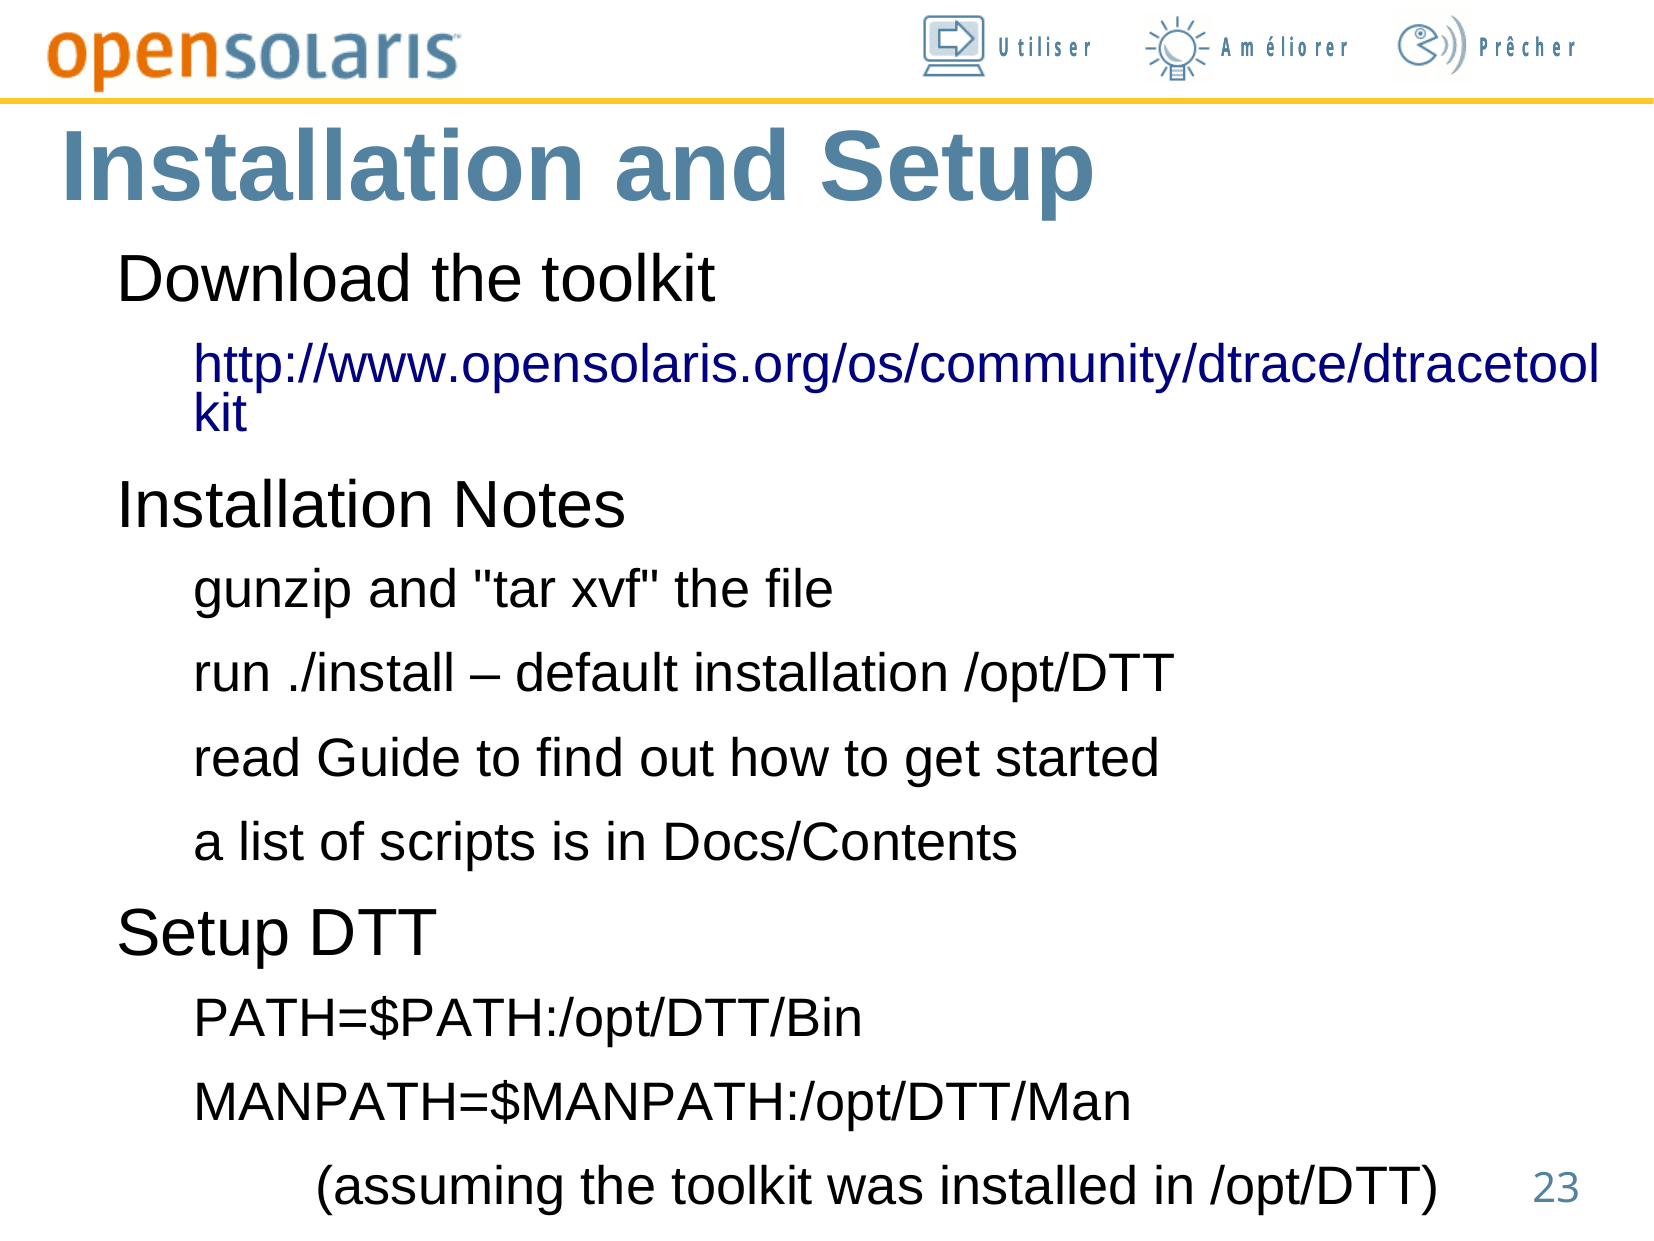

# Installation and Setup
Download the toolkit
http://www.opensolaris.org/os/community/dtrace/dtracetoolkit
Installation Notes
gunzip and "tar xvf" the file
run ./install – default installation /opt/DTT
read Guide to find out how to get started
a list of scripts is in Docs/Contents
Setup DTT
PATH=$PATH:/opt/DTT/Bin
MANPATH=$MANPATH:/opt/DTT/Man
 	(assuming the toolkit was installed in /opt/DTT)